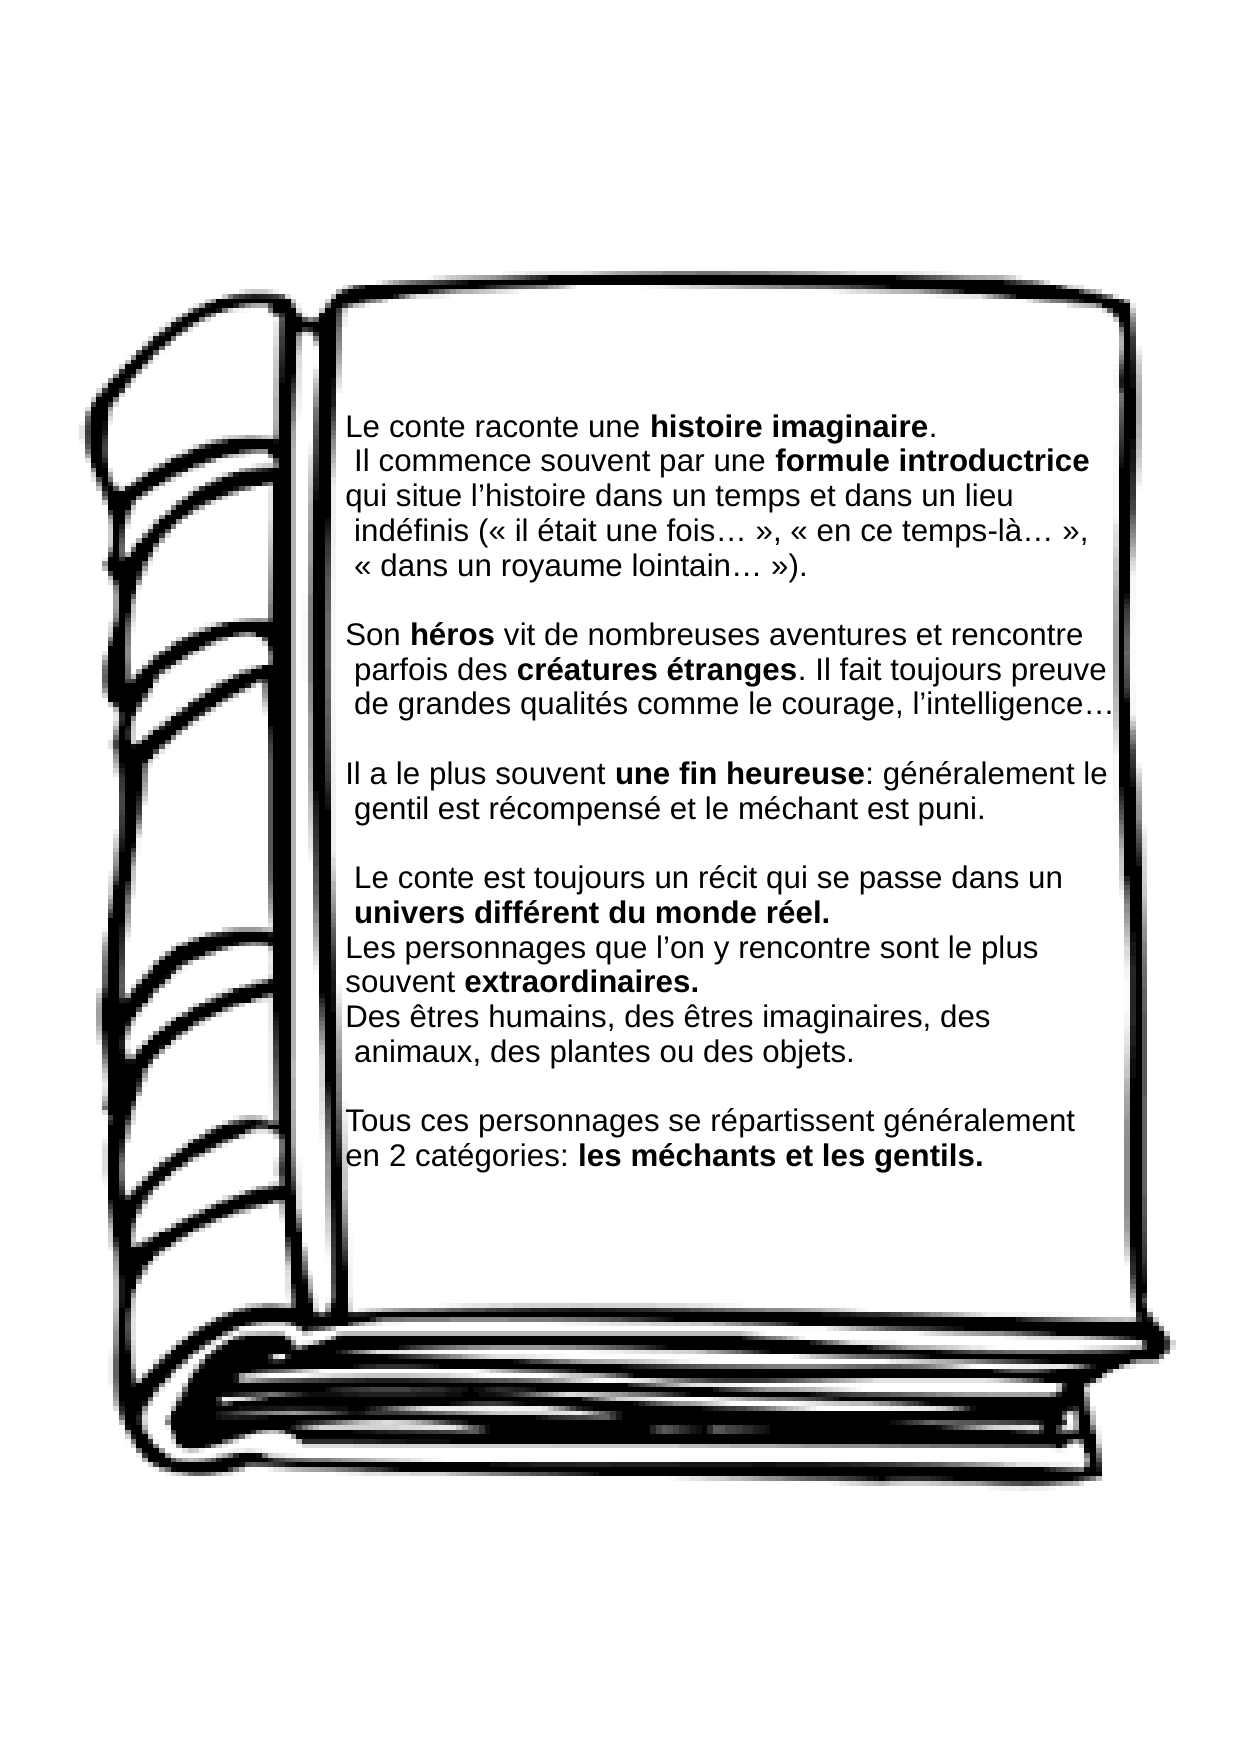

Le conte raconte une histoire imaginaire.
 Il commence souvent par une formule introductrice
qui situe l’histoire dans un temps et dans un lieu
 indéfinis (« il était une fois… », « en ce temps-là… »,
 « dans un royaume lointain… »).
Son héros vit de nombreuses aventures et rencontre
 parfois des créatures étranges. Il fait toujours preuve
 de grandes qualités comme le courage, l’intelligence…
Il a le plus souvent une fin heureuse: généralement le
 gentil est récompensé et le méchant est puni.
 Le conte est toujours un récit qui se passe dans un
 univers différent du monde réel.
Les personnages que l’on y rencontre sont le plus
souvent extraordinaires.
Des êtres humains, des êtres imaginaires, des
 animaux, des plantes ou des objets.
Tous ces personnages se répartissent généralement
en 2 catégories: les méchants et les gentils.